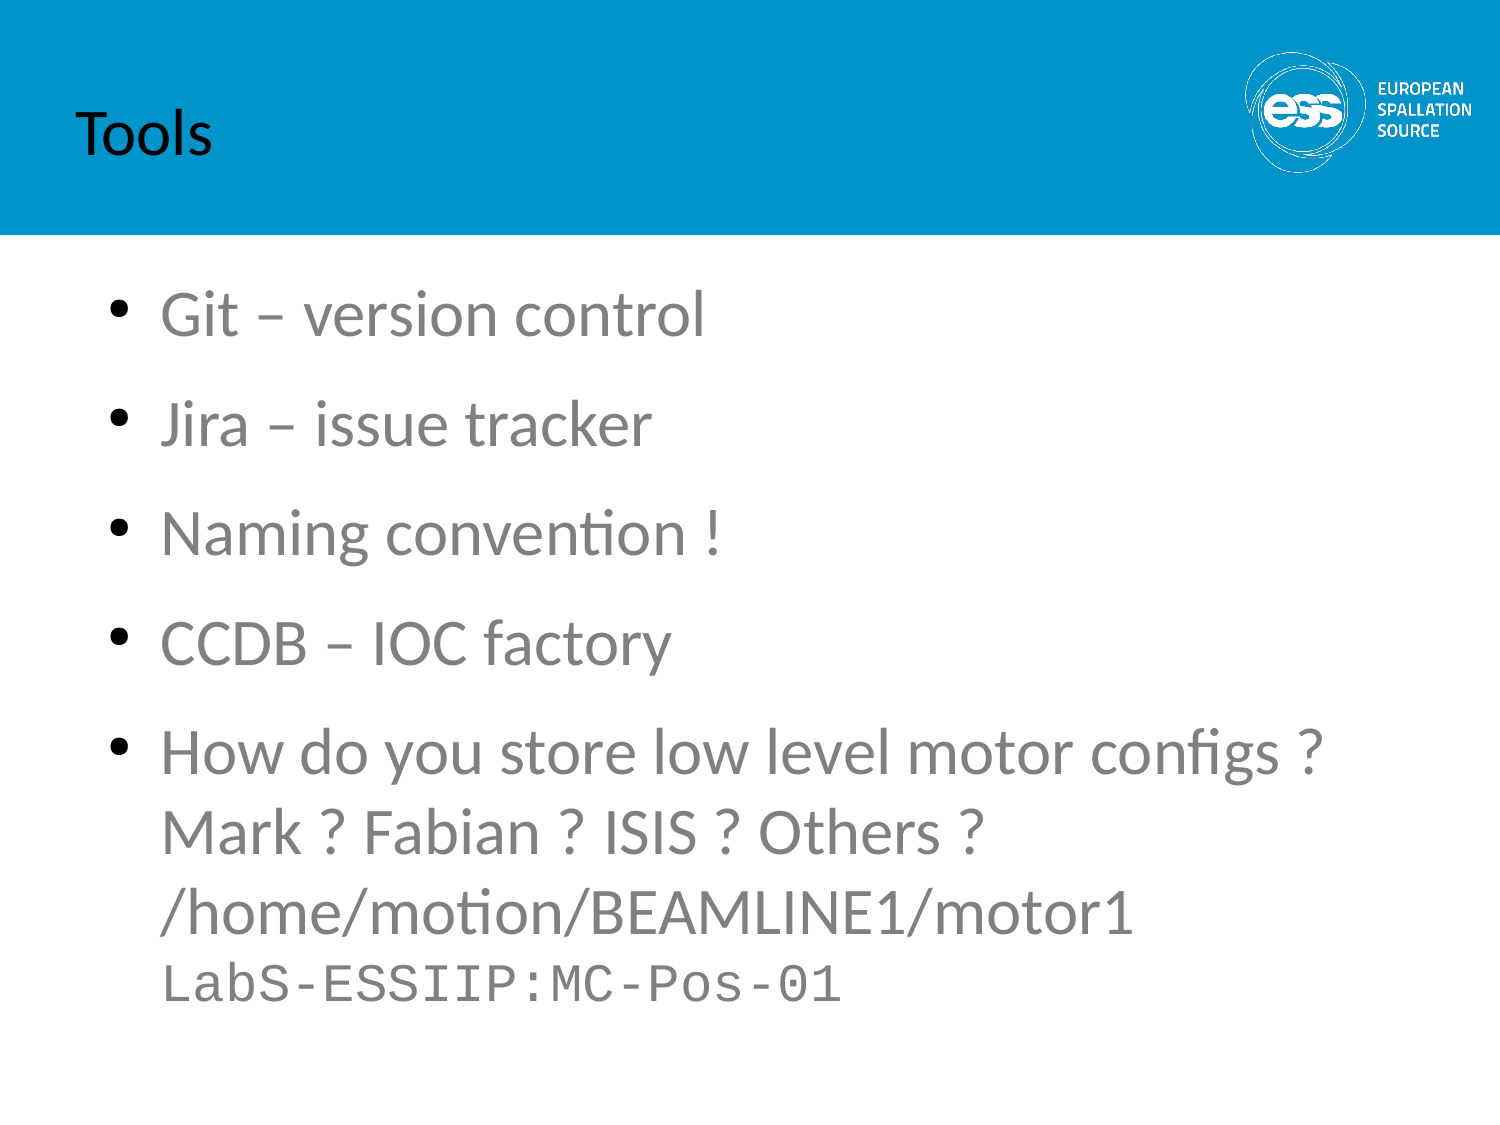

# Tools
Git – version control
Jira – issue tracker
Naming convention !
CCDB – IOC factory
How do you store low level motor configs ?
Mark ? Fabian ? ISIS ? Others ?
/home/motion/BEAMLINE1/motor1
LabS-ESSIIP:MC-Pos-01